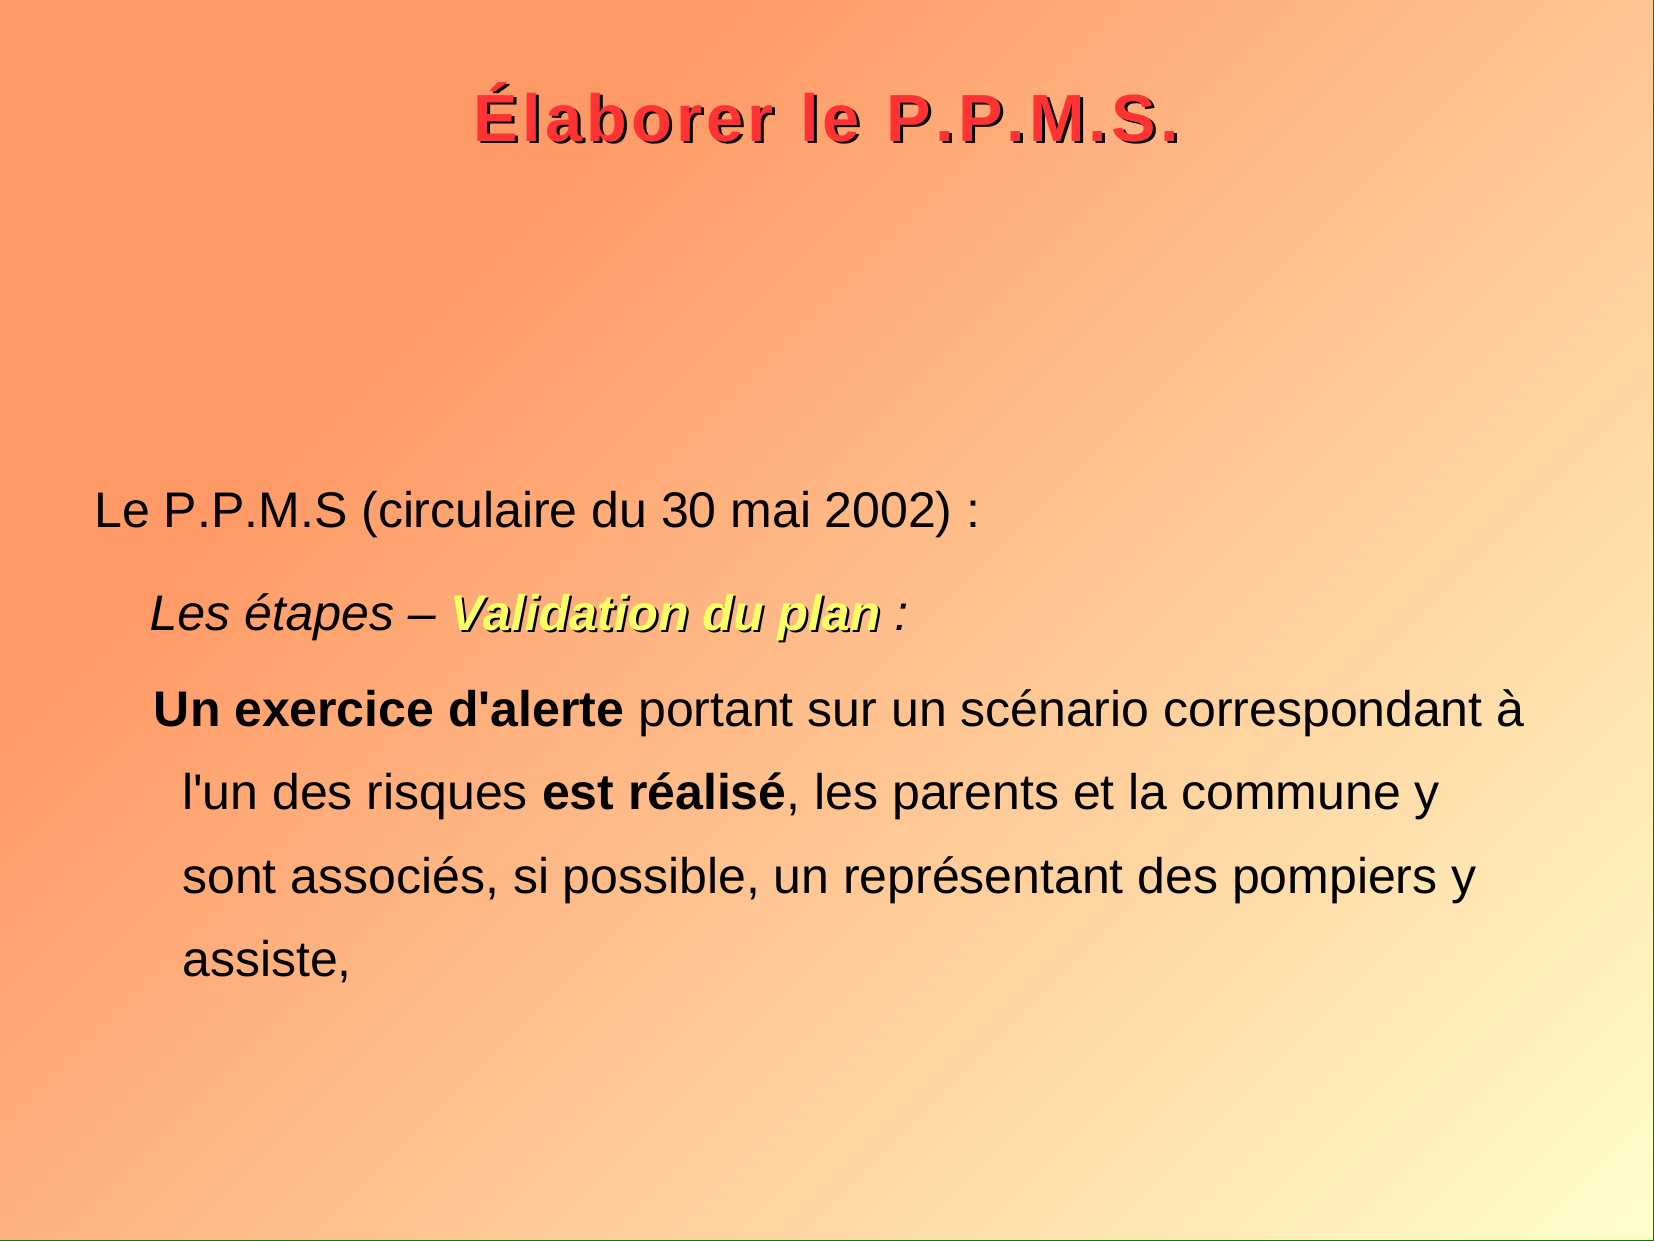

# Élaborer le P.P.M.S.
Le P.P.M.S (circulaire du 30 mai 2002) :
Les étapes – Validation du plan :
Un exercice d'alerte portant sur un scénario correspondant à l'un des risques est réalisé, les parents et la commune y sont associés, si possible, un représentant des pompiers y assiste,